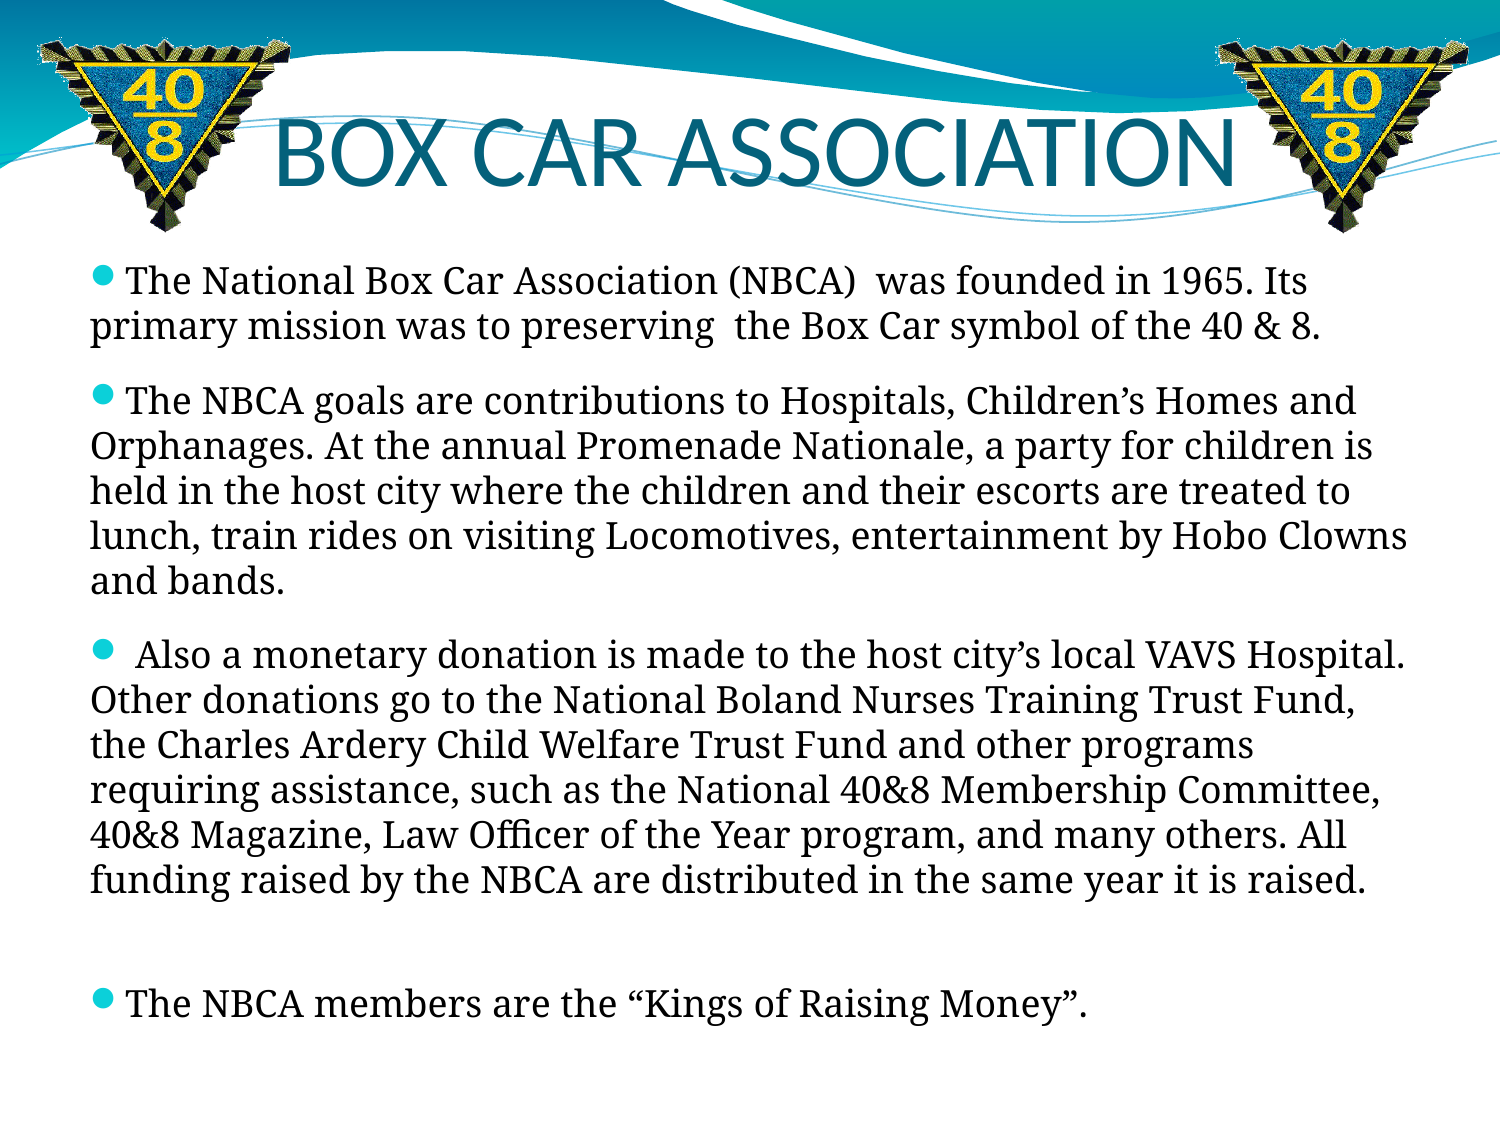

# BOX CAR ASSOCIATION
The National Box Car Association (NBCA) was founded in 1965. Its primary mission was to preserving the Box Car symbol of the 40 & 8.
The NBCA goals are contributions to Hospitals, Children’s Homes and Orphanages. At the annual Promenade Nationale, a party for children is held in the host city where the children and their escorts are treated to lunch, train rides on visiting Locomotives, entertainment by Hobo Clowns and bands.
 Also a monetary donation is made to the host city’s local VAVS Hospital. Other donations go to the National Boland Nurses Training Trust Fund, the Charles Ardery Child Welfare Trust Fund and other programs requiring assistance, such as the National 40&8 Membership Committee, 40&8 Magazine, Law Officer of the Year program, and many others. All funding raised by the NBCA are distributed in the same year it is raised.
The NBCA members are the “Kings of Raising Money”.